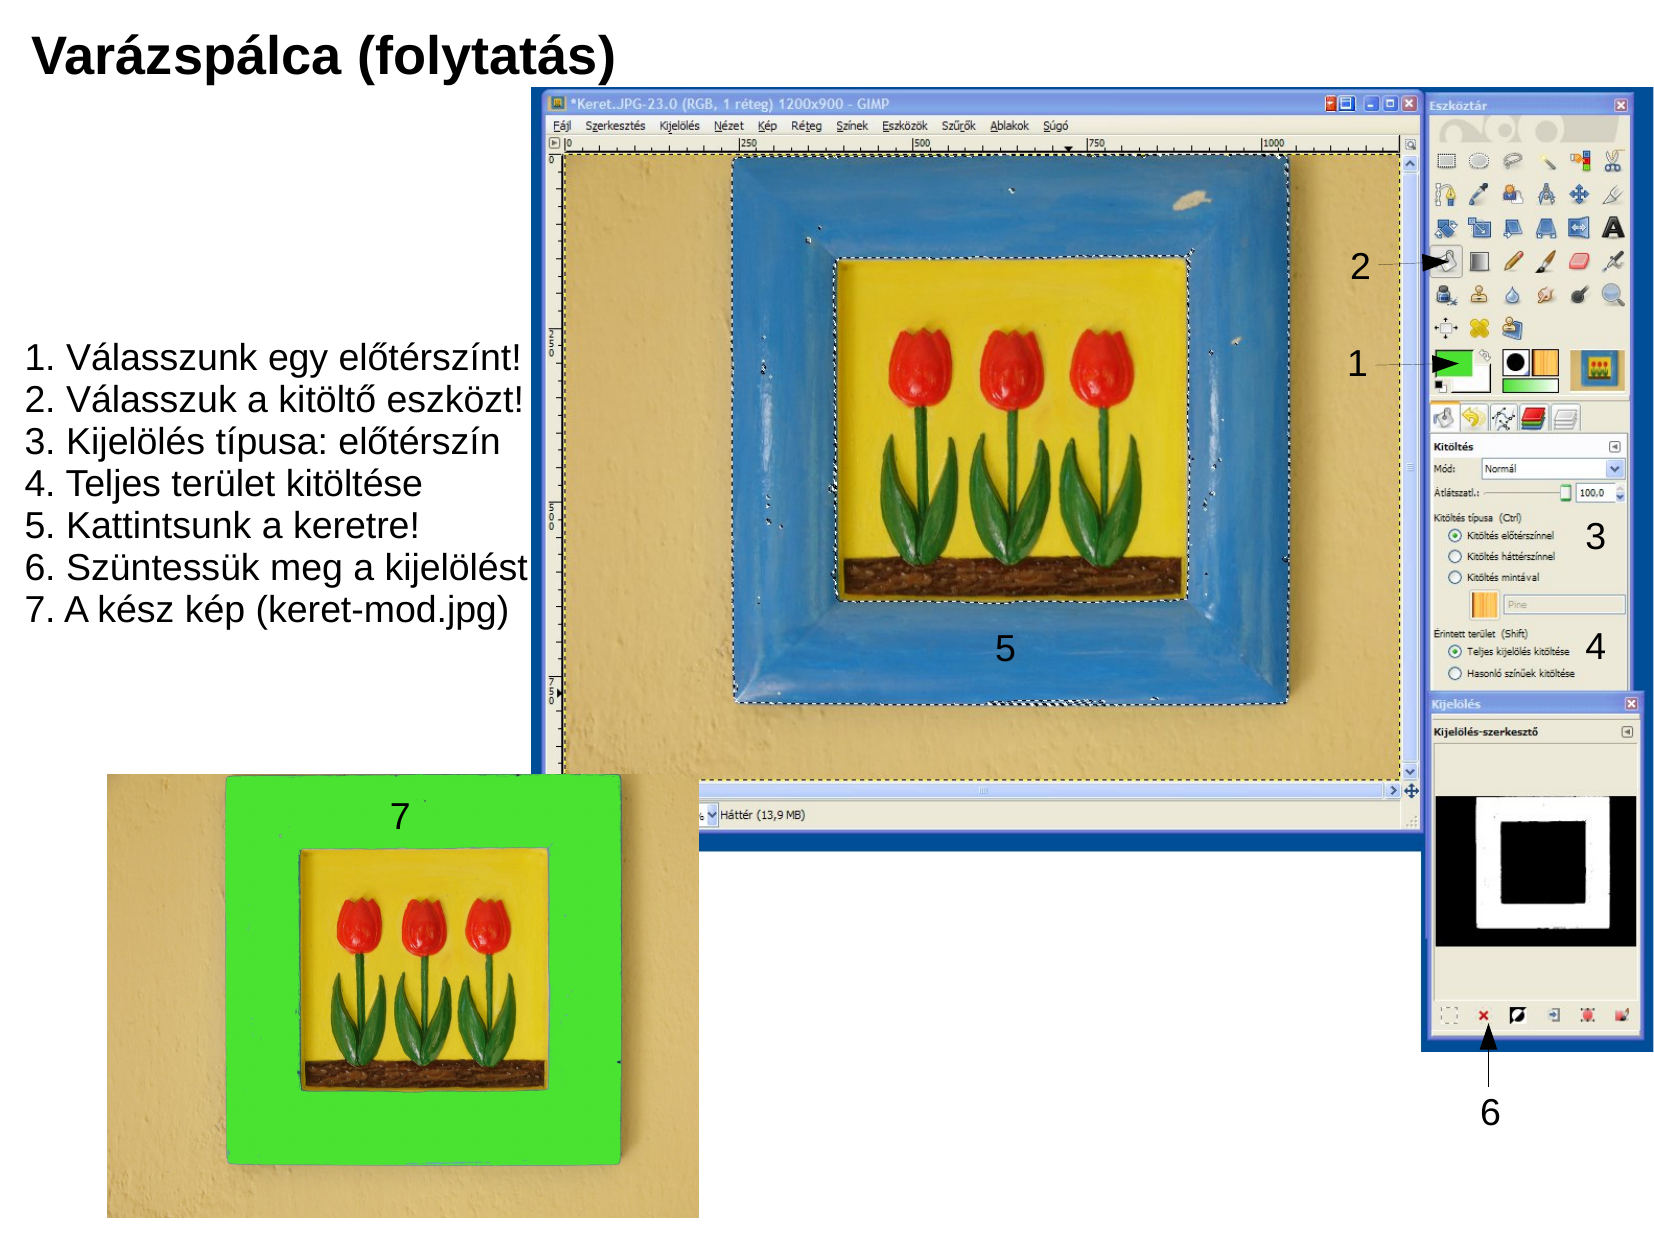

Varázspálca (folytatás)
2
1. Válasszunk egy előtérszínt!
2. Válasszuk a kitöltő eszközt!
3. Kijelölés típusa: előtérszín
4. Teljes terület kitöltése
5. Kattintsunk a keretre!
6. Szüntessük meg a kijelölést!
7. A kész kép (keret-mod.jpg)
1
3
4
5
7
6